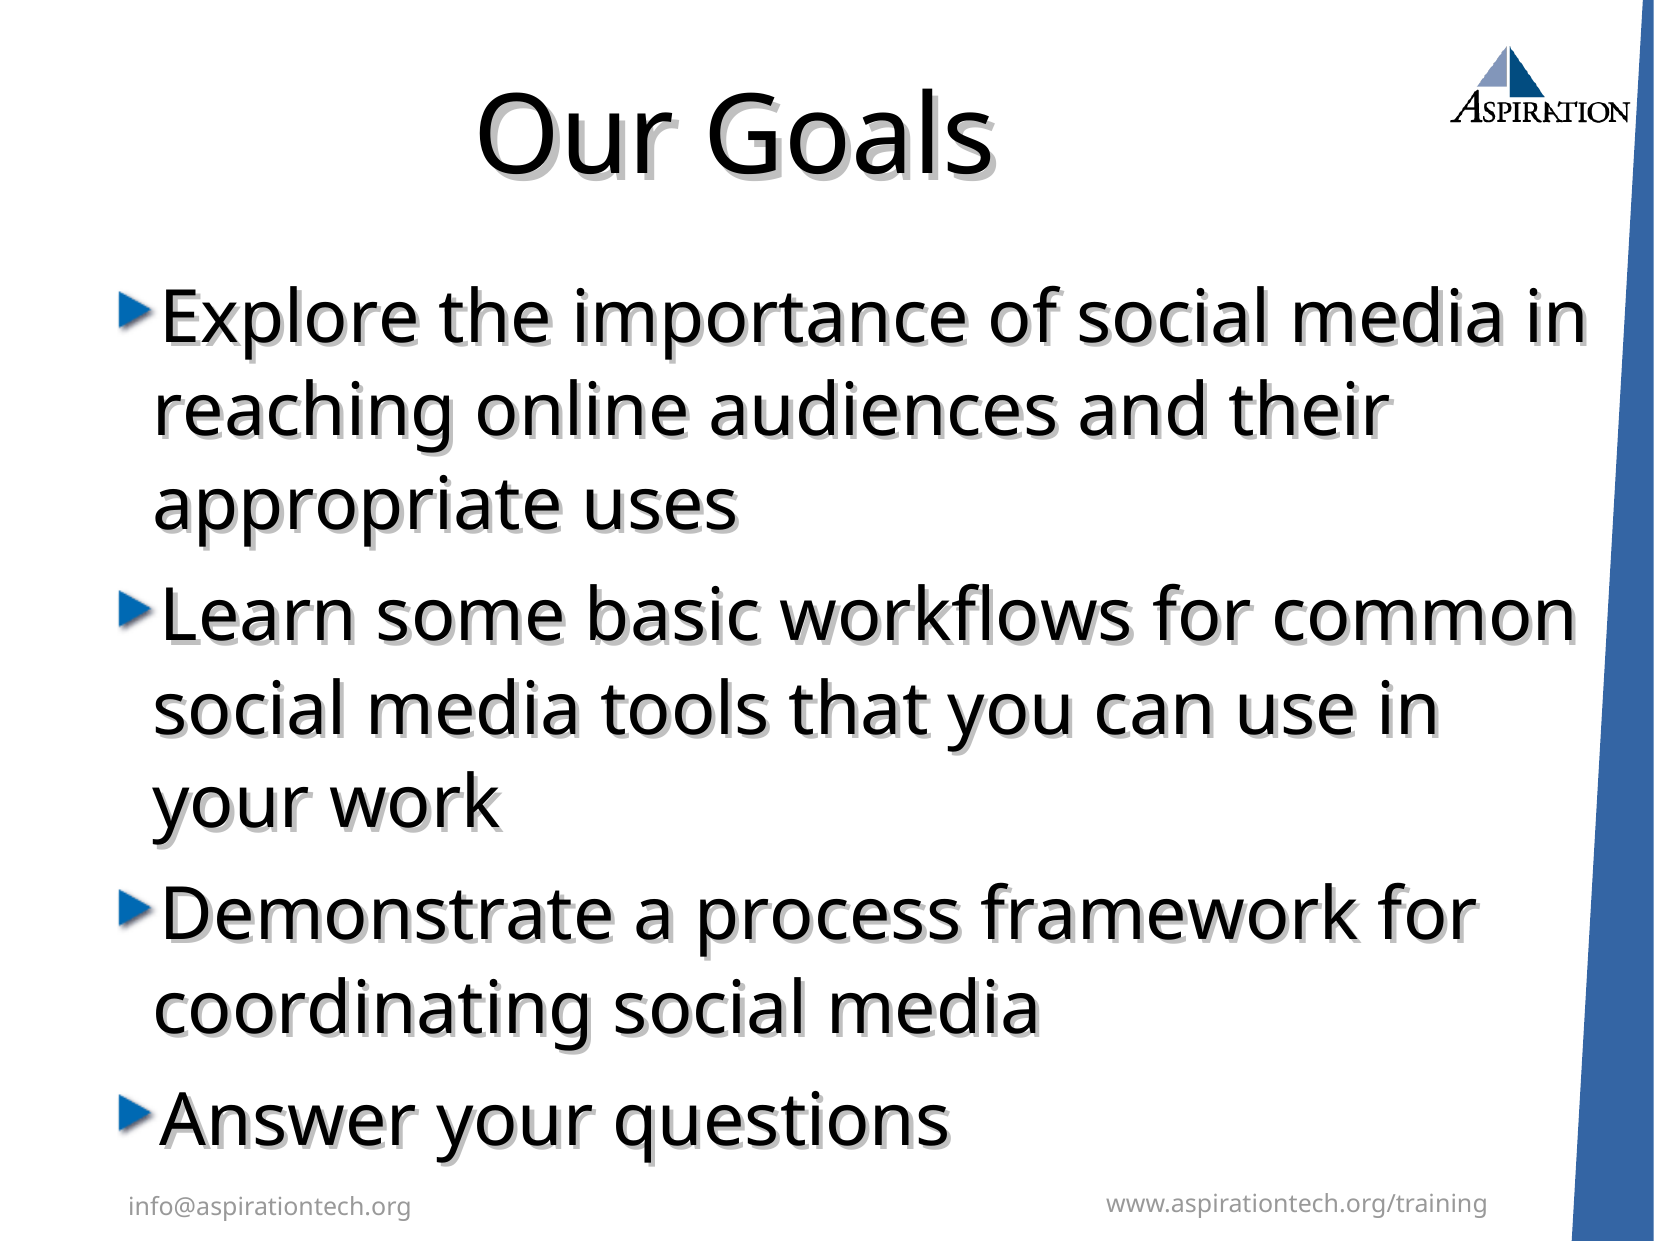

# Our Goals
Explore the importance of social media in reaching online audiences and their appropriate uses
Learn some basic workflows for common social media tools that you can use in your work
Demonstrate a process framework for coordinating social media
Answer your questions